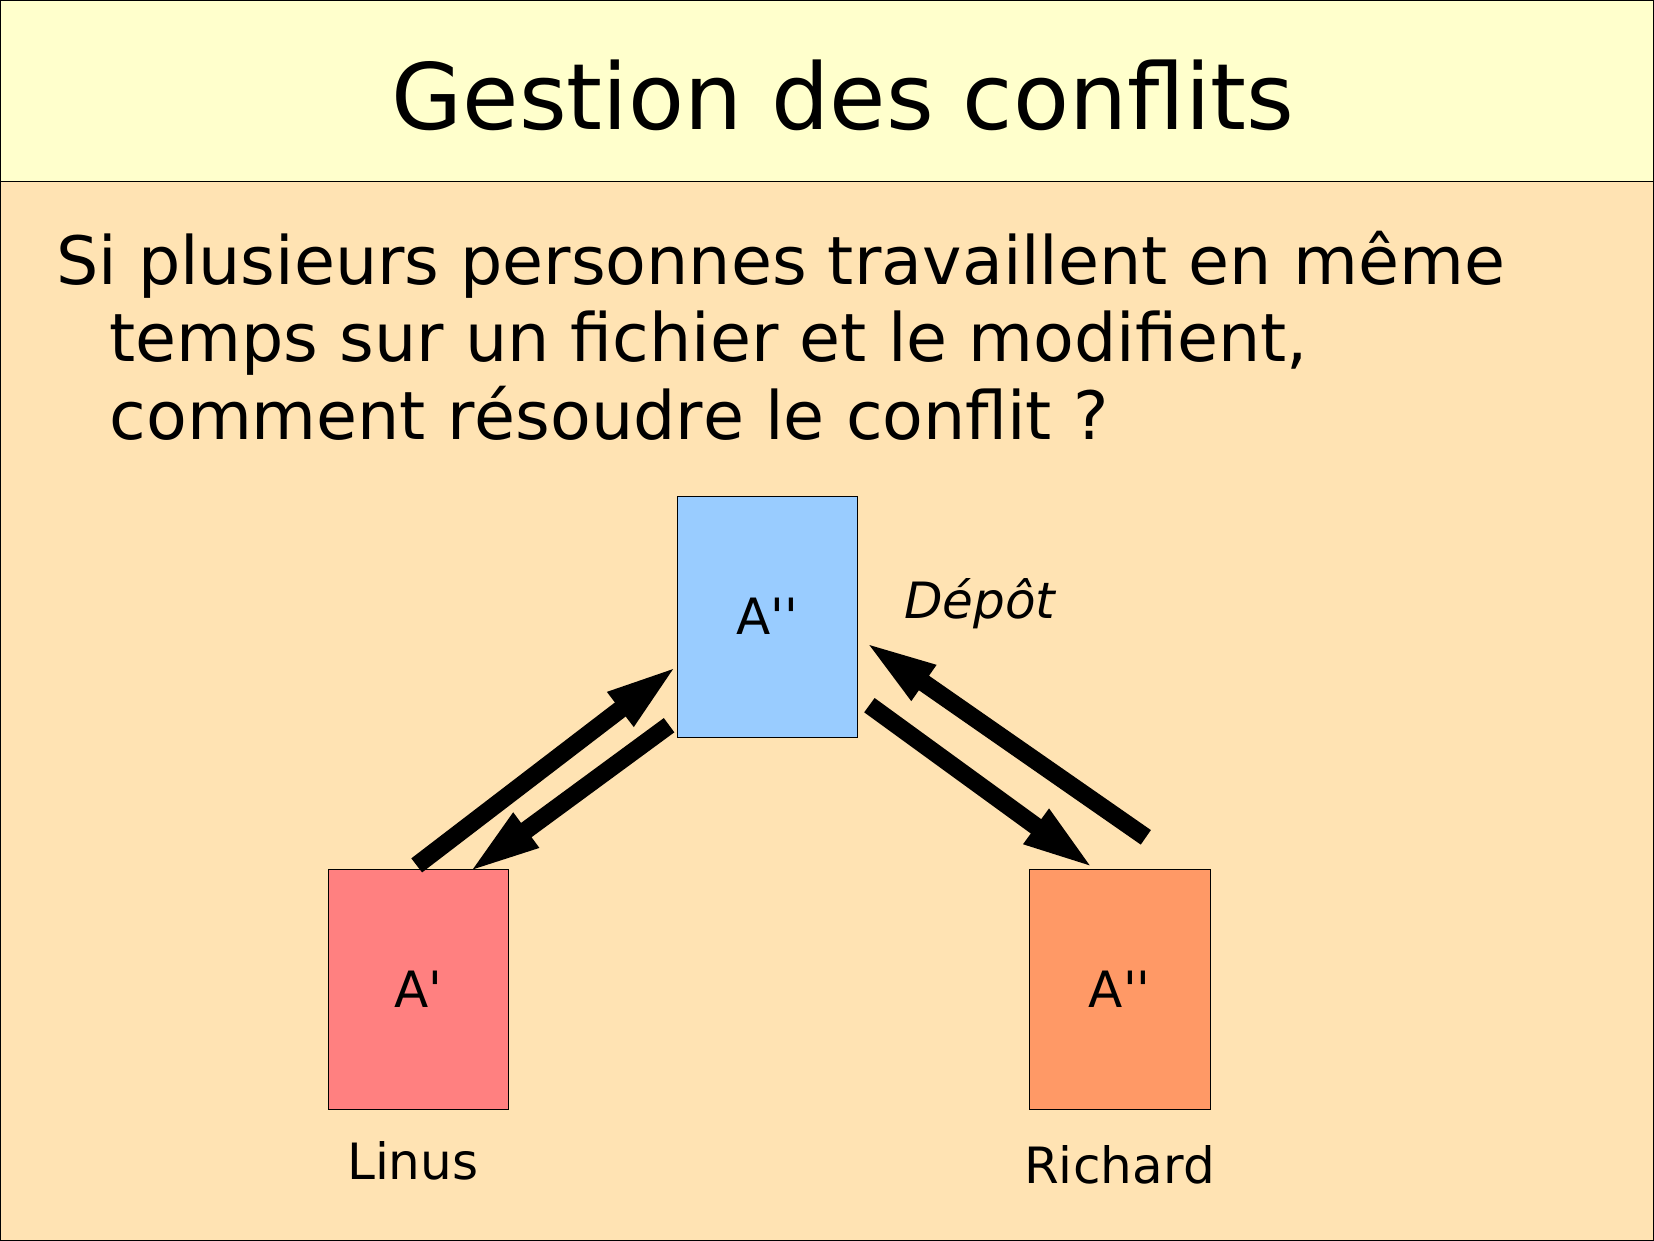

# Gestion des conflits
Si plusieurs personnes travaillent en même temps sur un fichier et le modifient, comment résoudre le conflit ?
A
A'
A''
Dépôt
A
A'
A
A''
Linus
Richard